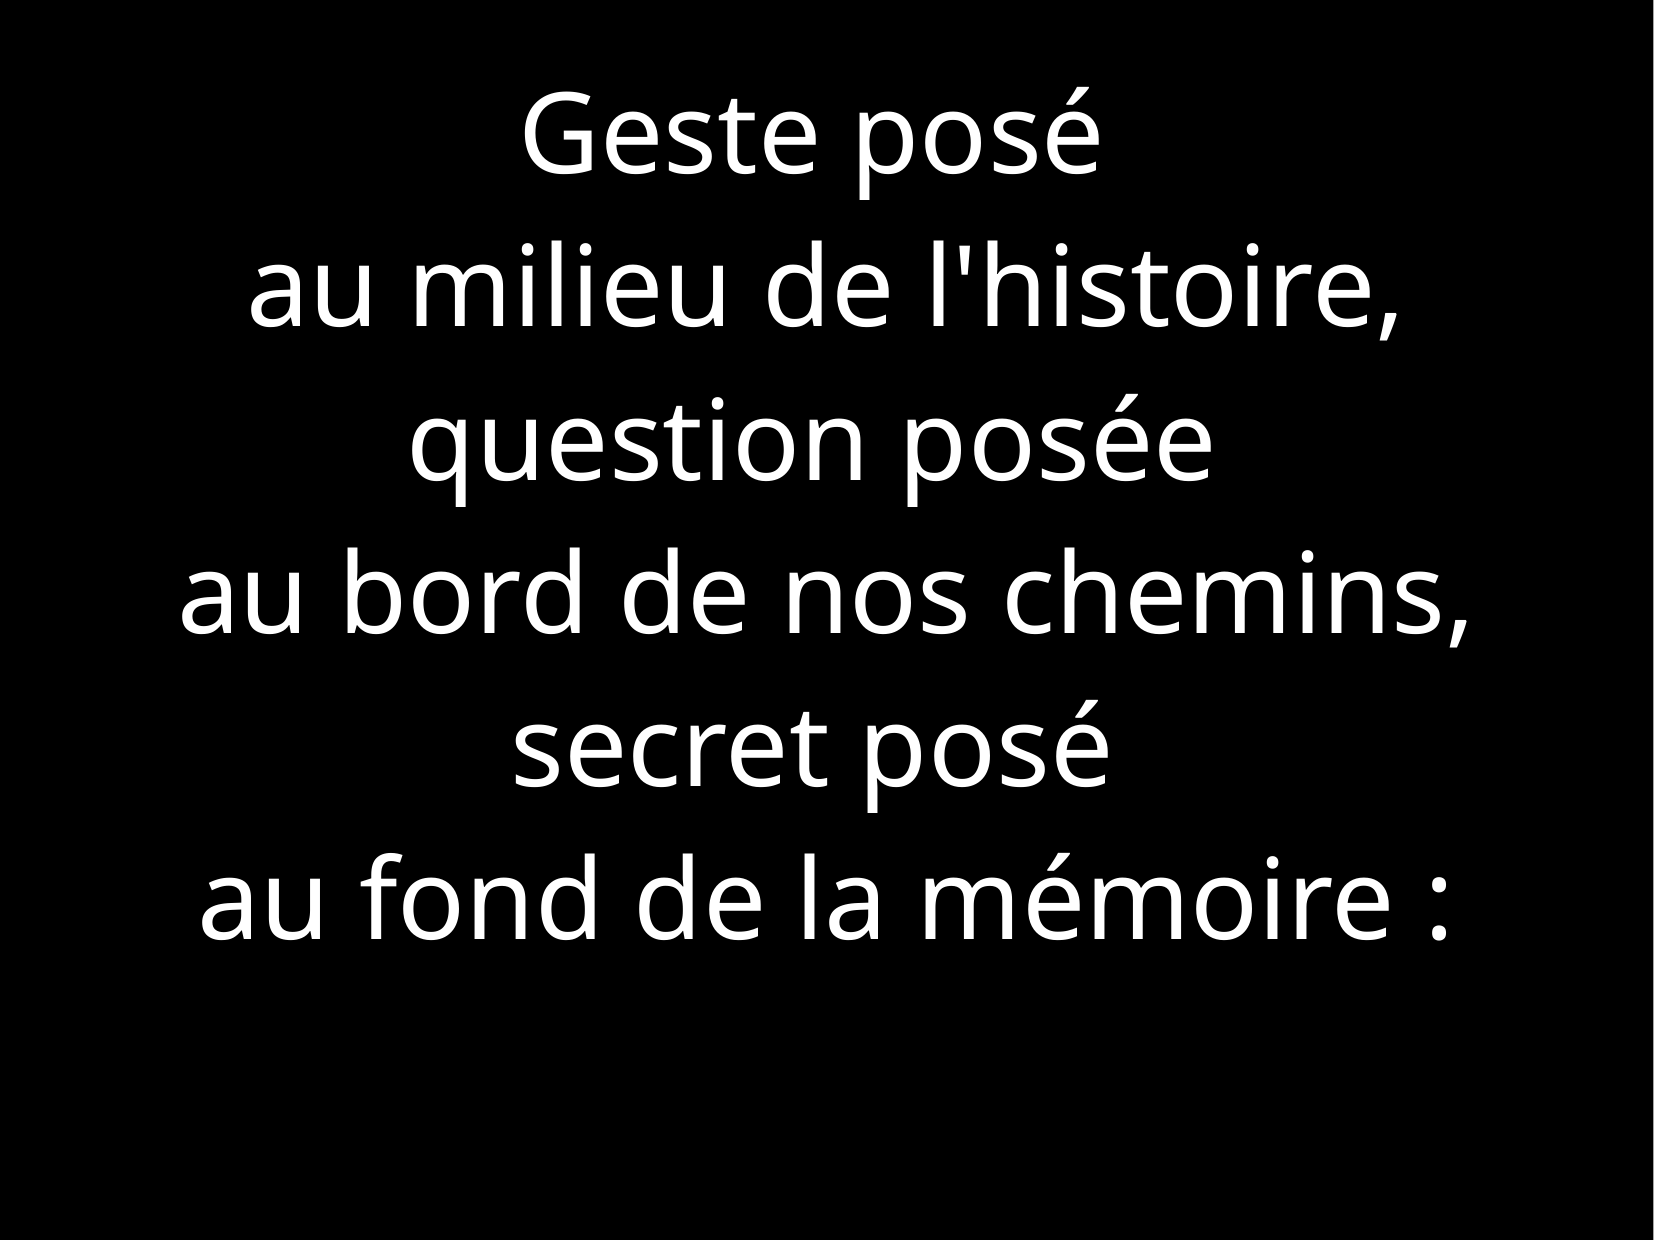

# Geste posé
au milieu de l'histoire, question posée
au bord de nos chemins, secret posé
au fond de la mémoire :